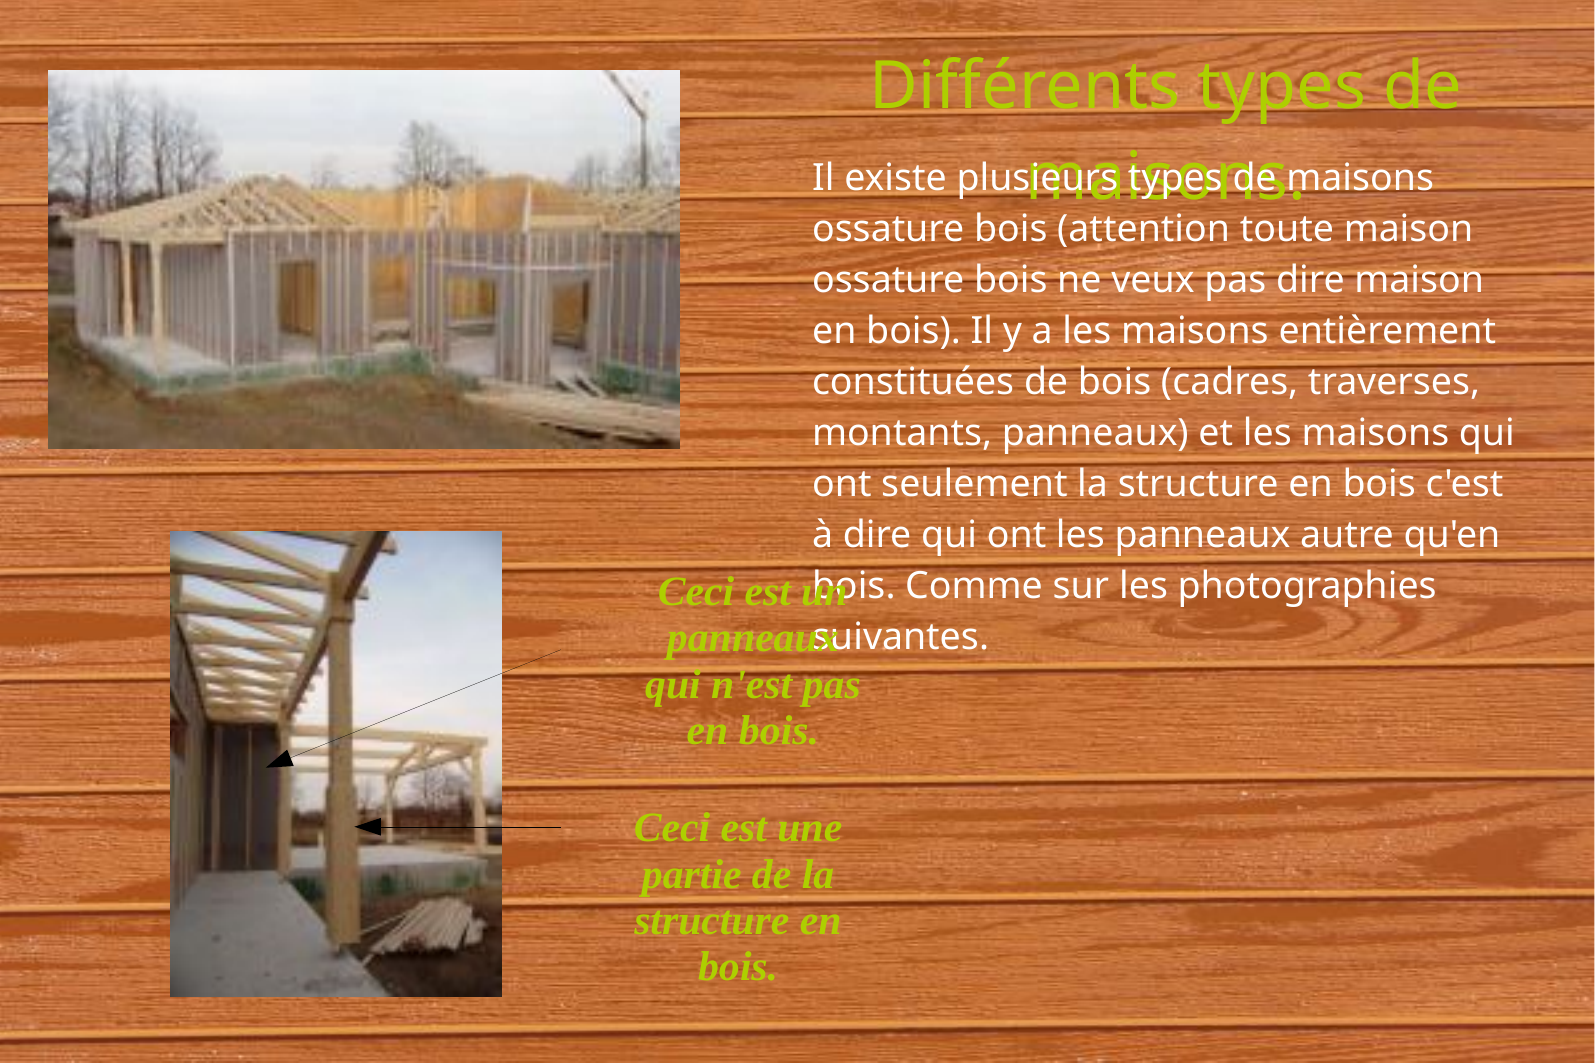

Différents types de maisons.
Il existe plusieurs types de maisons ossature bois (attention toute maison ossature bois ne veux pas dire maison en bois). Il y a les maisons entièrement constituées de bois (cadres, traverses, montants, panneaux) et les maisons qui ont seulement la structure en bois c'est à dire qui ont les panneaux autre qu'en bois. Comme sur les photographies suivantes.
Ceci est un panneaux qui n'est pas en bois.
Ceci est une partie de la structure en bois.